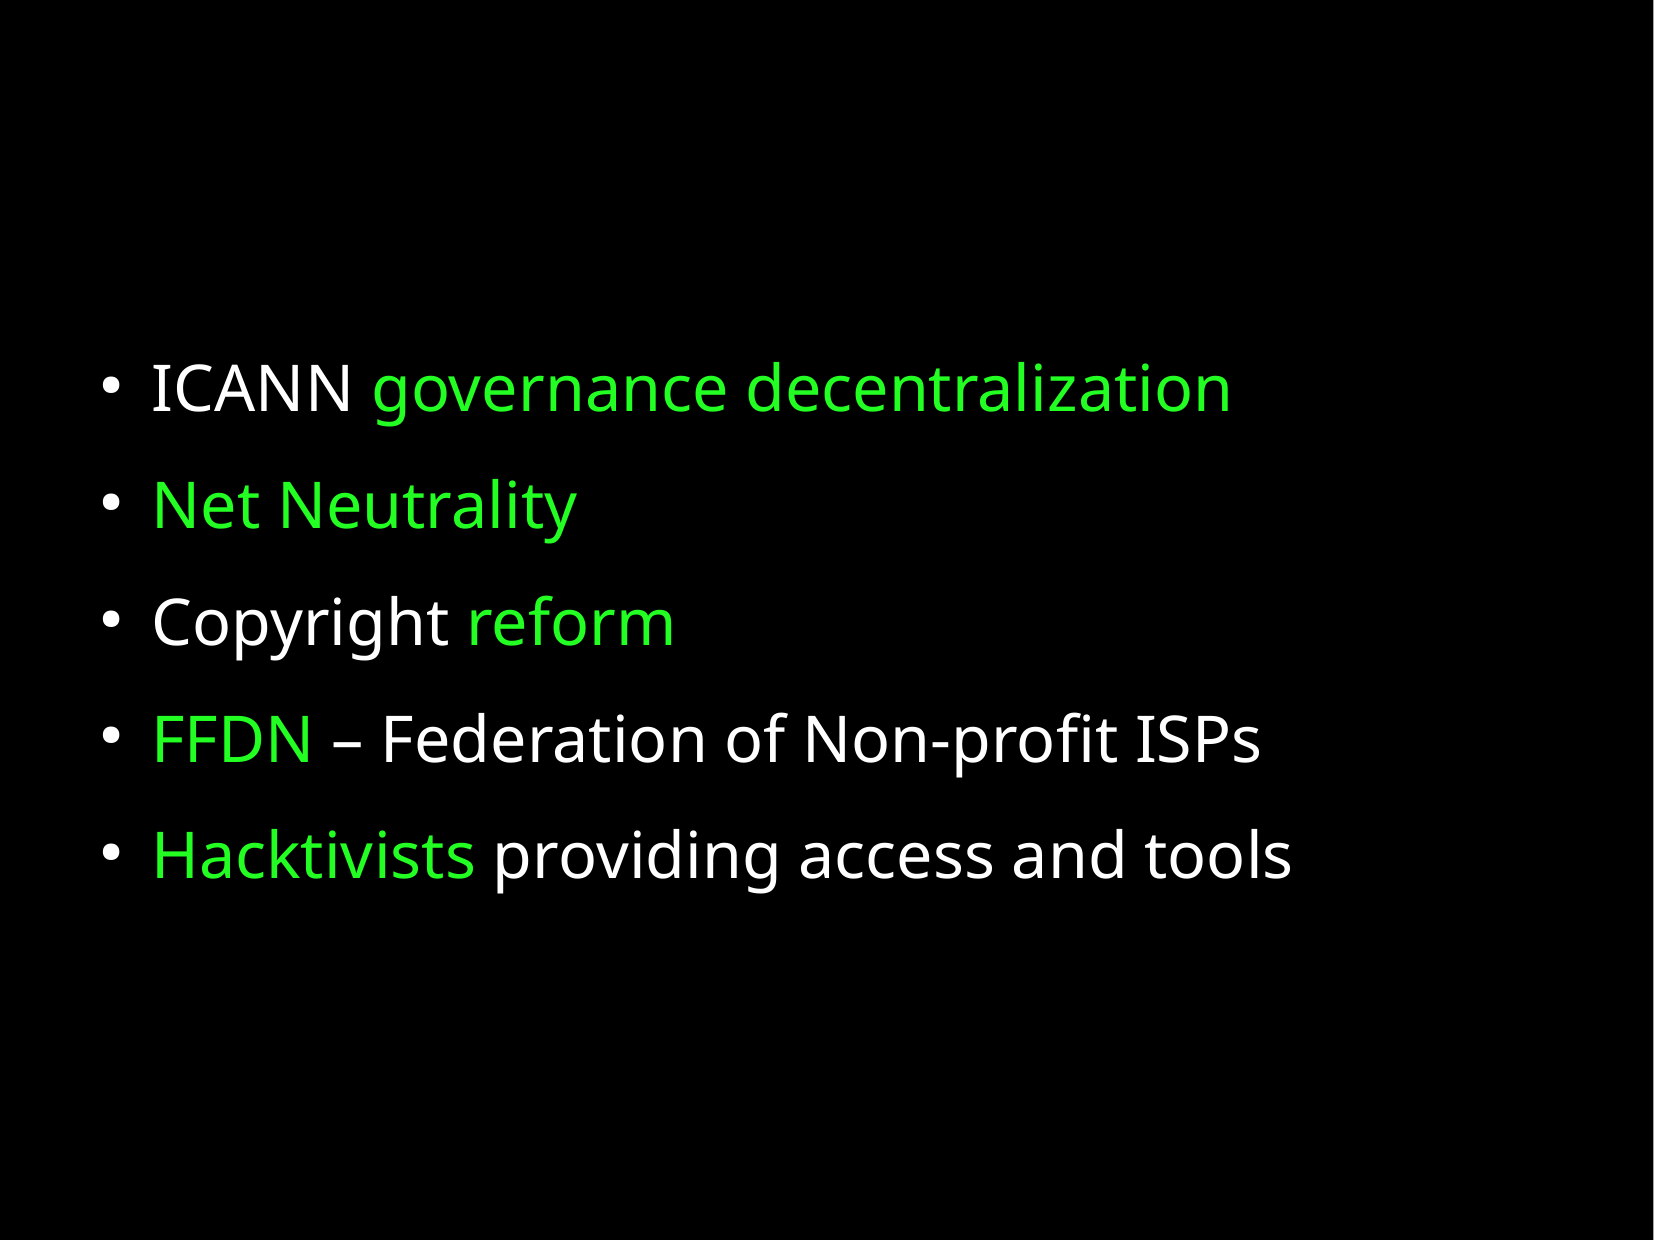

# ICANN governance decentralization
Net Neutrality
Copyright reform
FFDN – Federation of Non-profit ISPs
Hacktivists providing access and tools